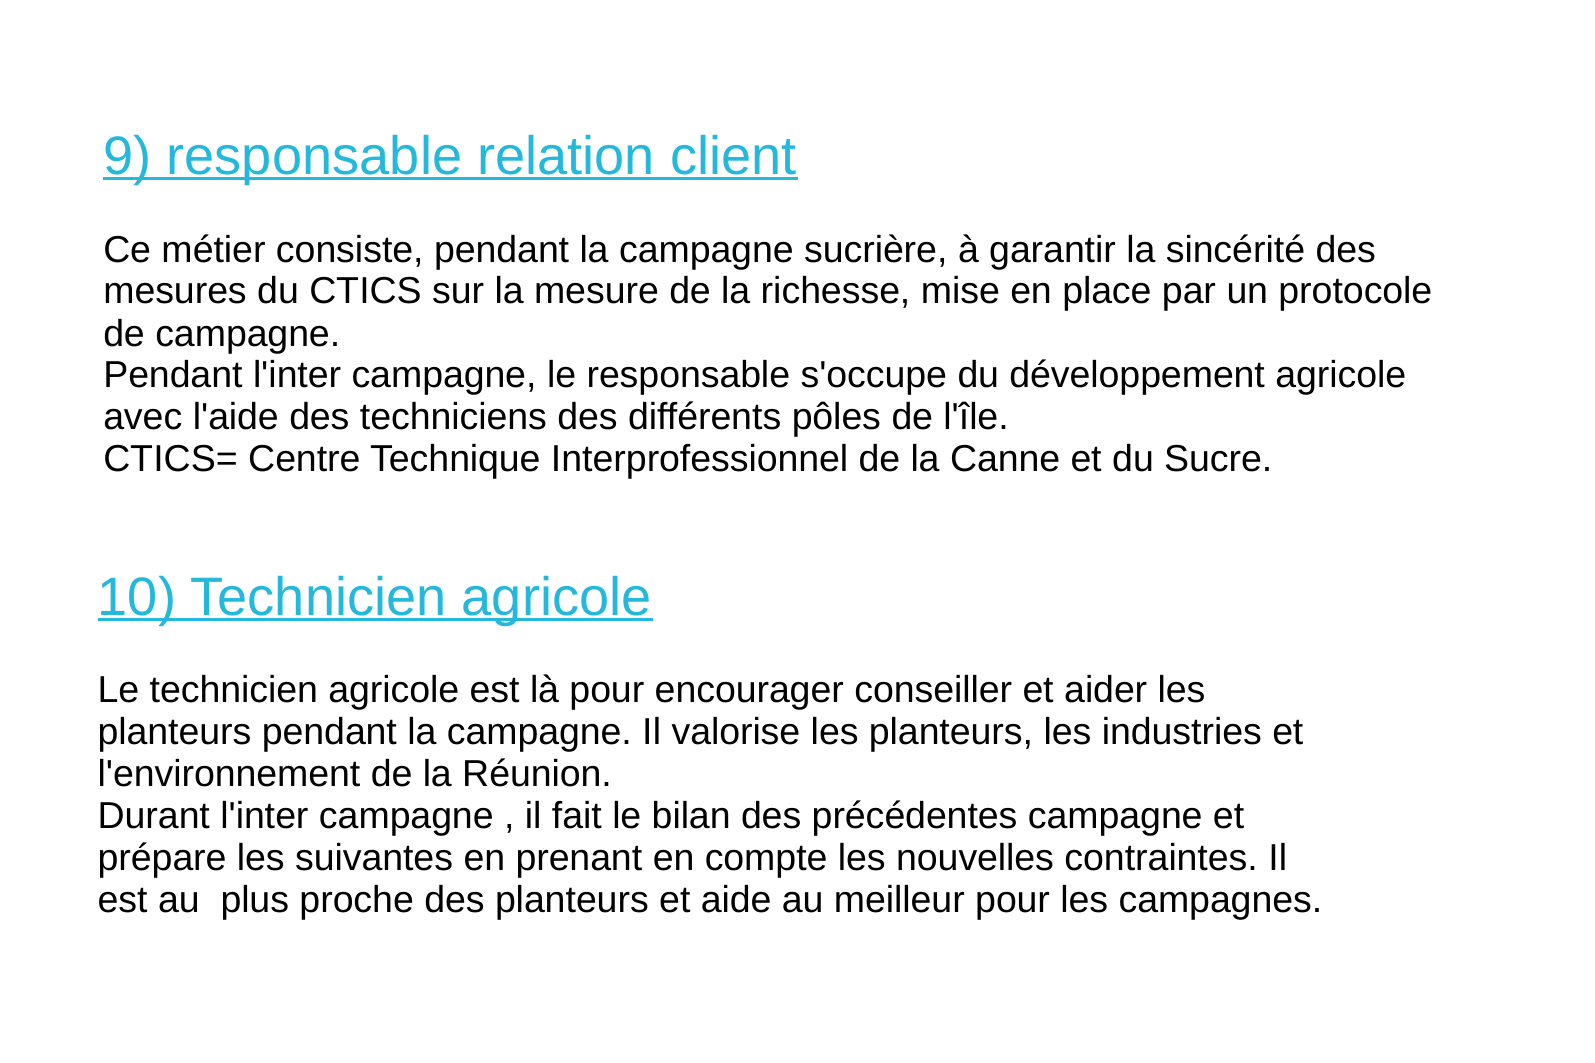

9) responsable relation client
Ce métier consiste, pendant la campagne sucrière, à garantir la sincérité des mesures du CTICS sur la mesure de la richesse, mise en place par un protocole de campagne.
Pendant l'inter campagne, le responsable s'occupe du développement agricole avec l'aide des techniciens des différents pôles de l'île.
CTICS= Centre Technique Interprofessionnel de la Canne et du Sucre.
10) Technicien agricole
Le technicien agricole est là pour encourager conseiller et aider les planteurs pendant la campagne. Il valorise les planteurs, les industries et l'environnement de la Réunion.
Durant l'inter campagne , il fait le bilan des précédentes campagne et prépare les suivantes en prenant en compte les nouvelles contraintes. Il est au plus proche des planteurs et aide au meilleur pour les campagnes.